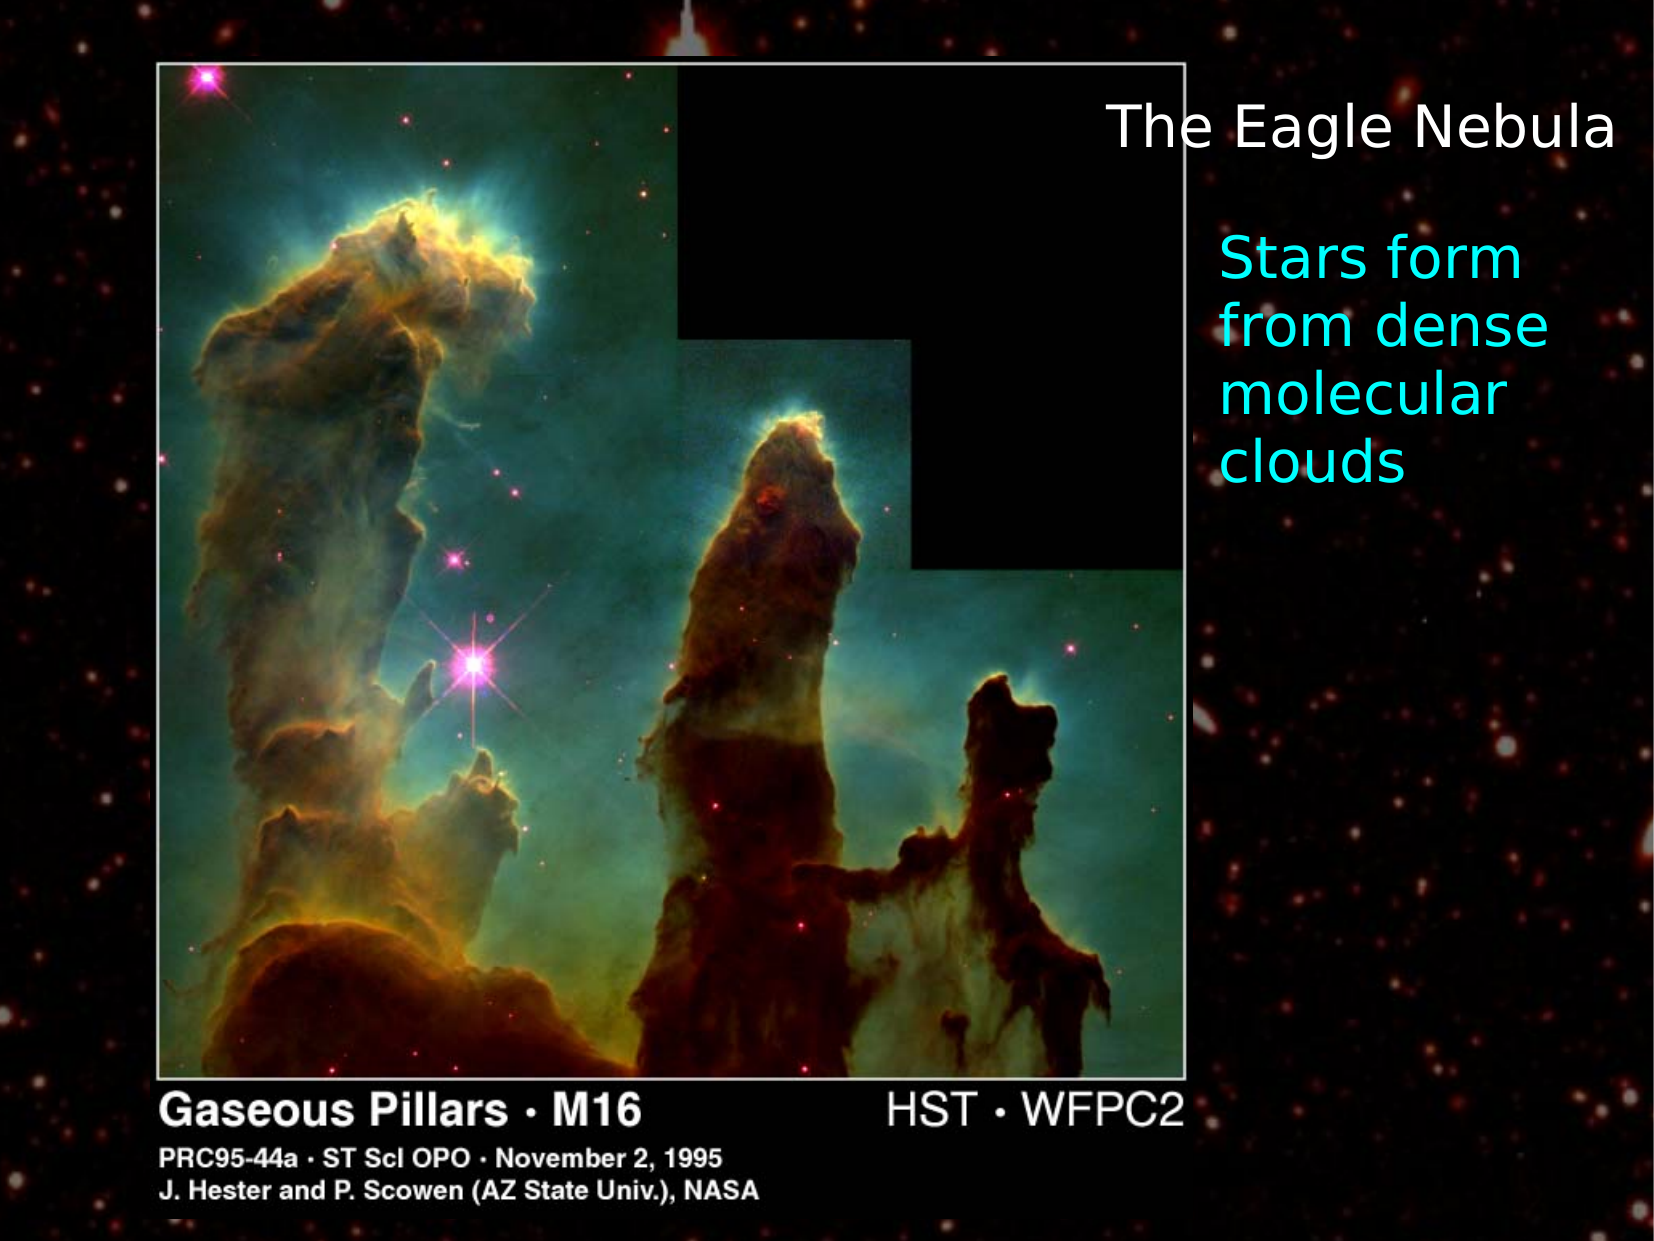

The Eagle Nebula
Stars form from dense molecular clouds